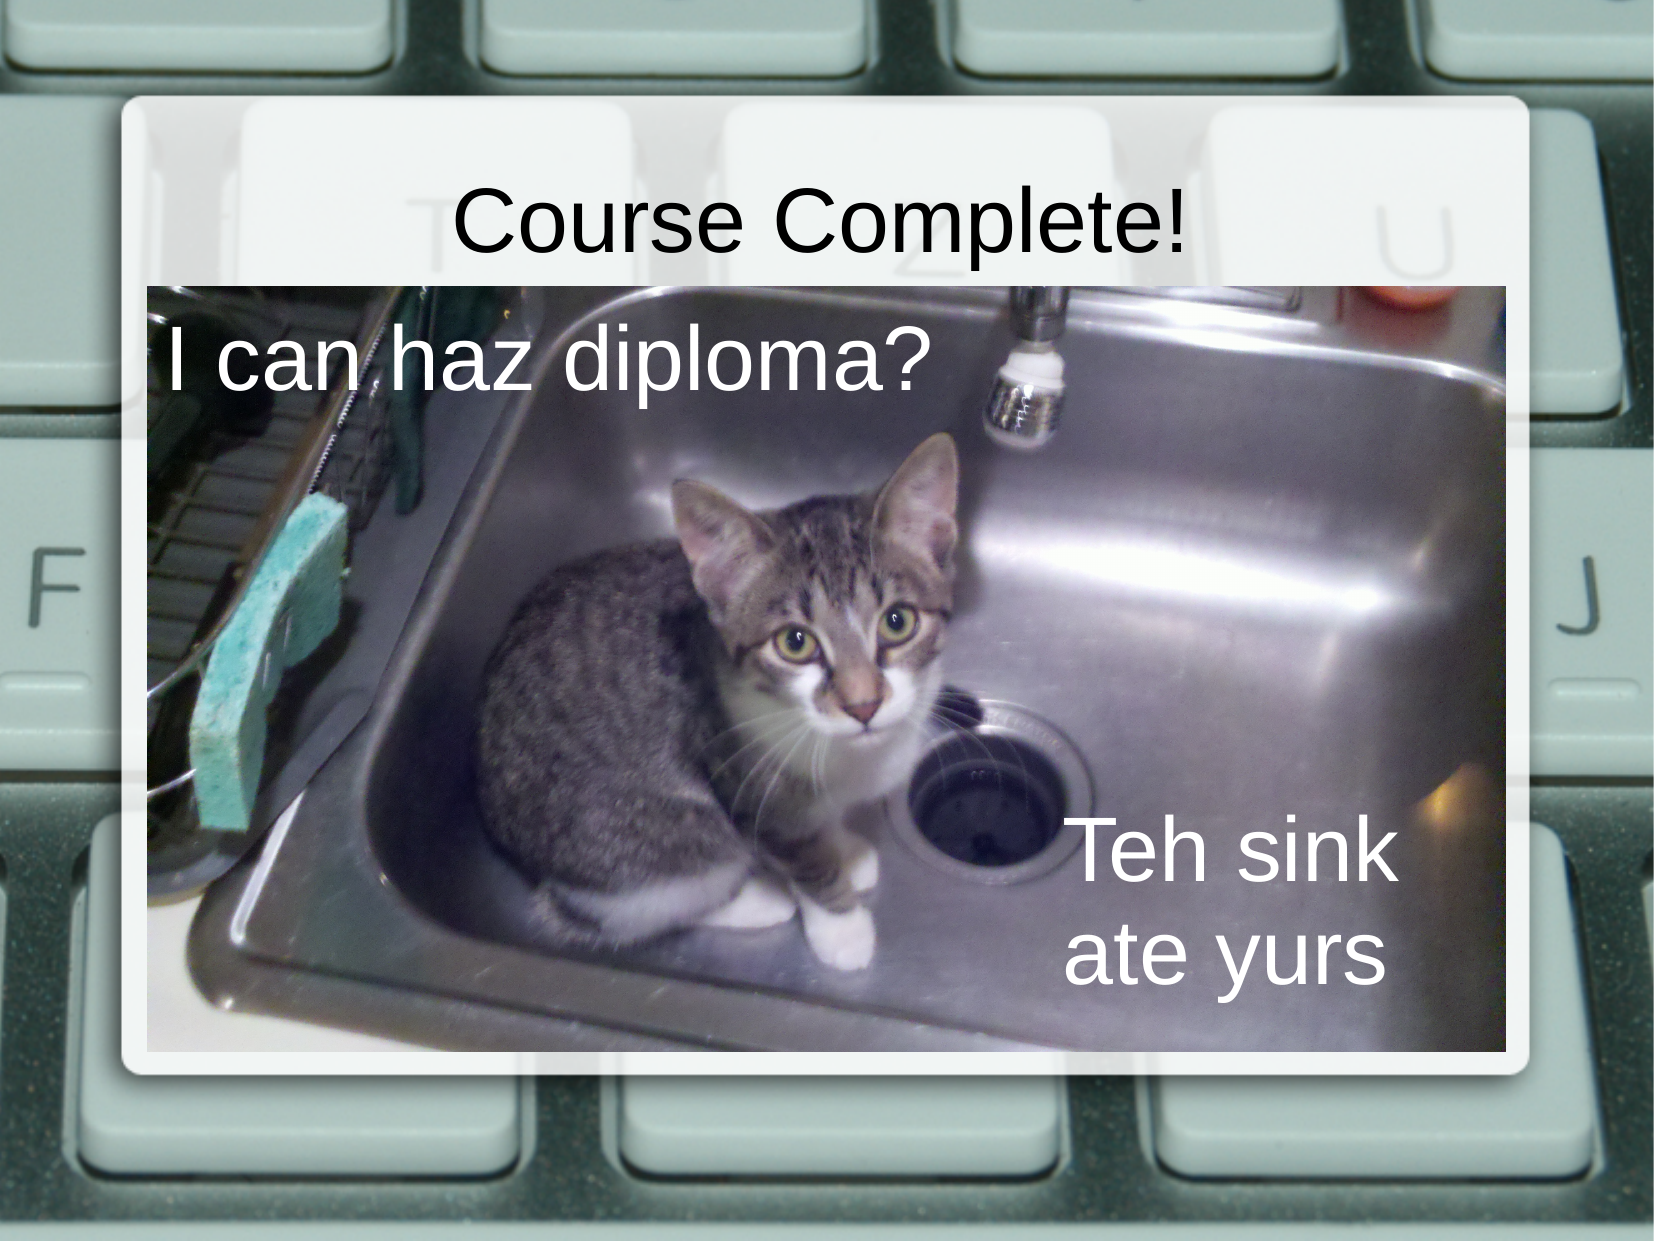

# Course Complete!
I can haz diploma?
Teh sink ate yurs